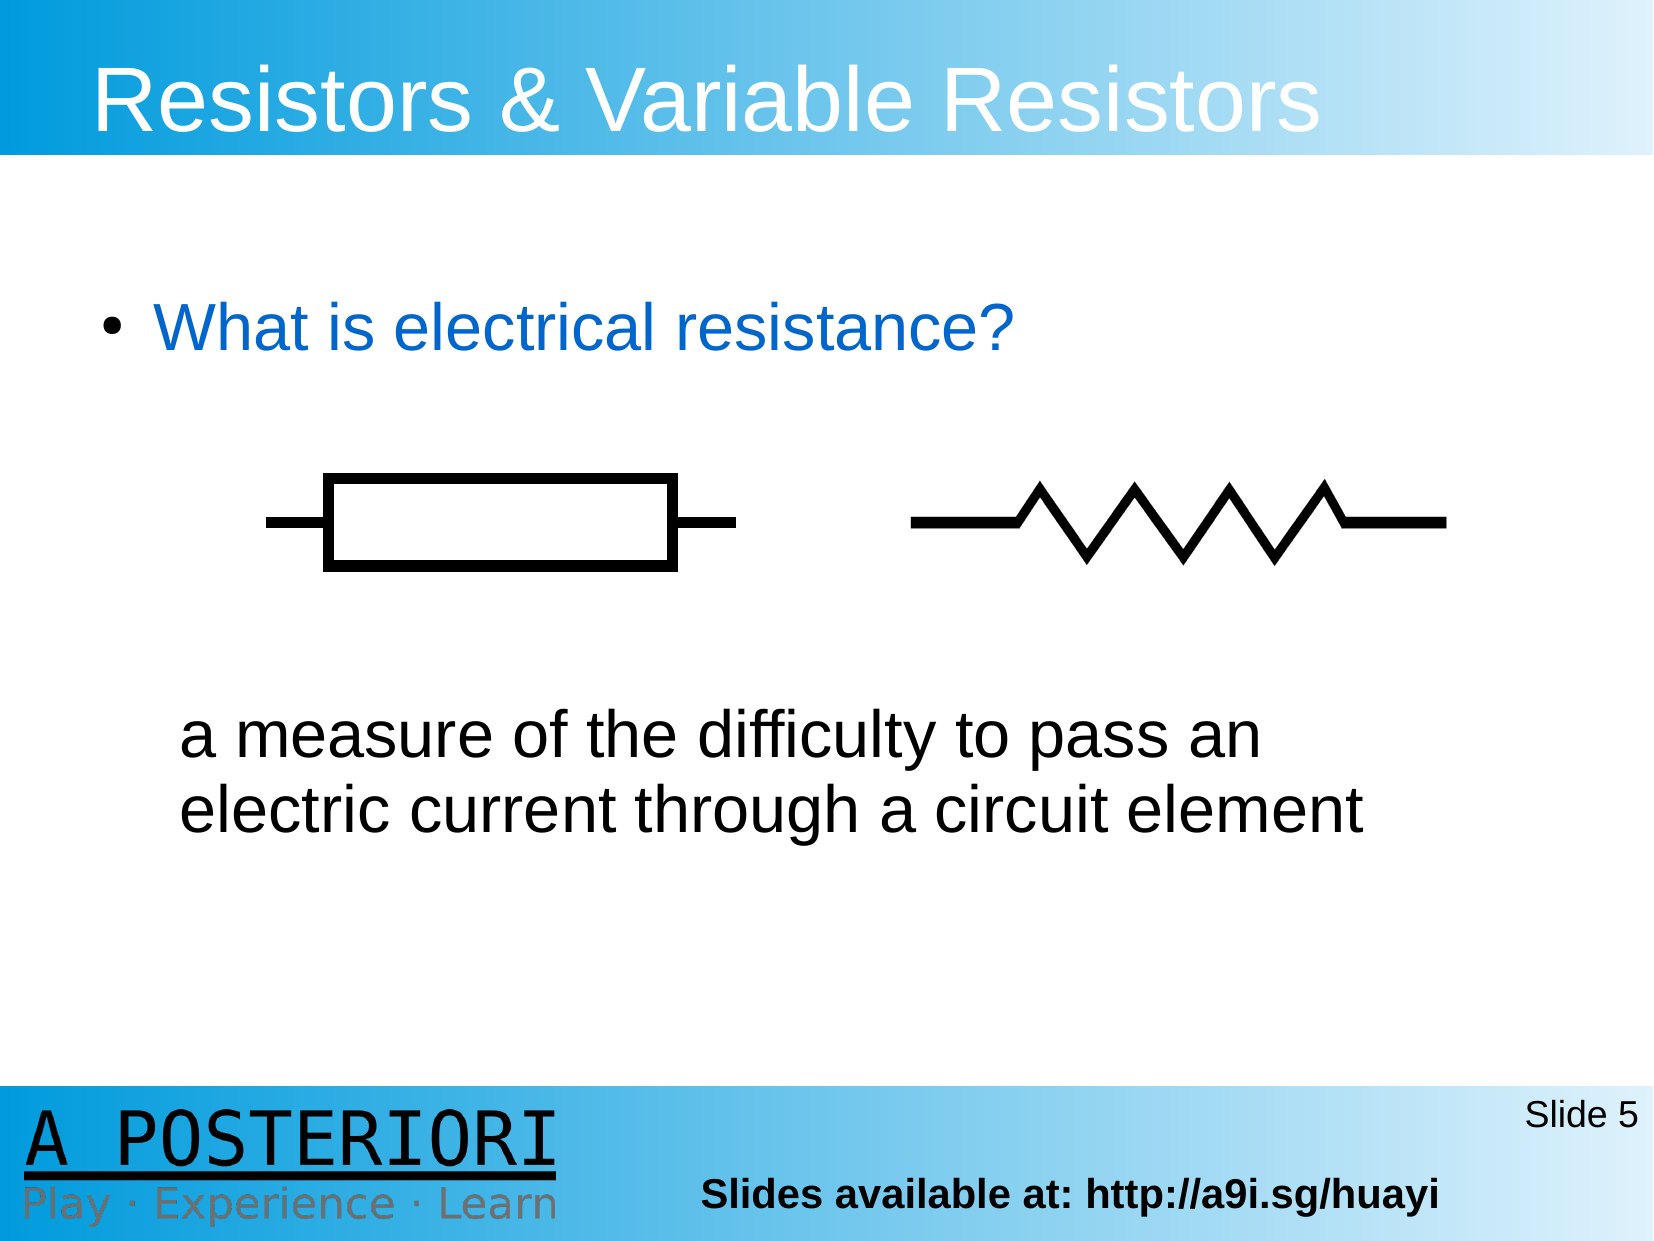

Resistors & Variable Resistors
# What is electrical resistance?
a measure of the difficulty to pass an electric current through a circuit element